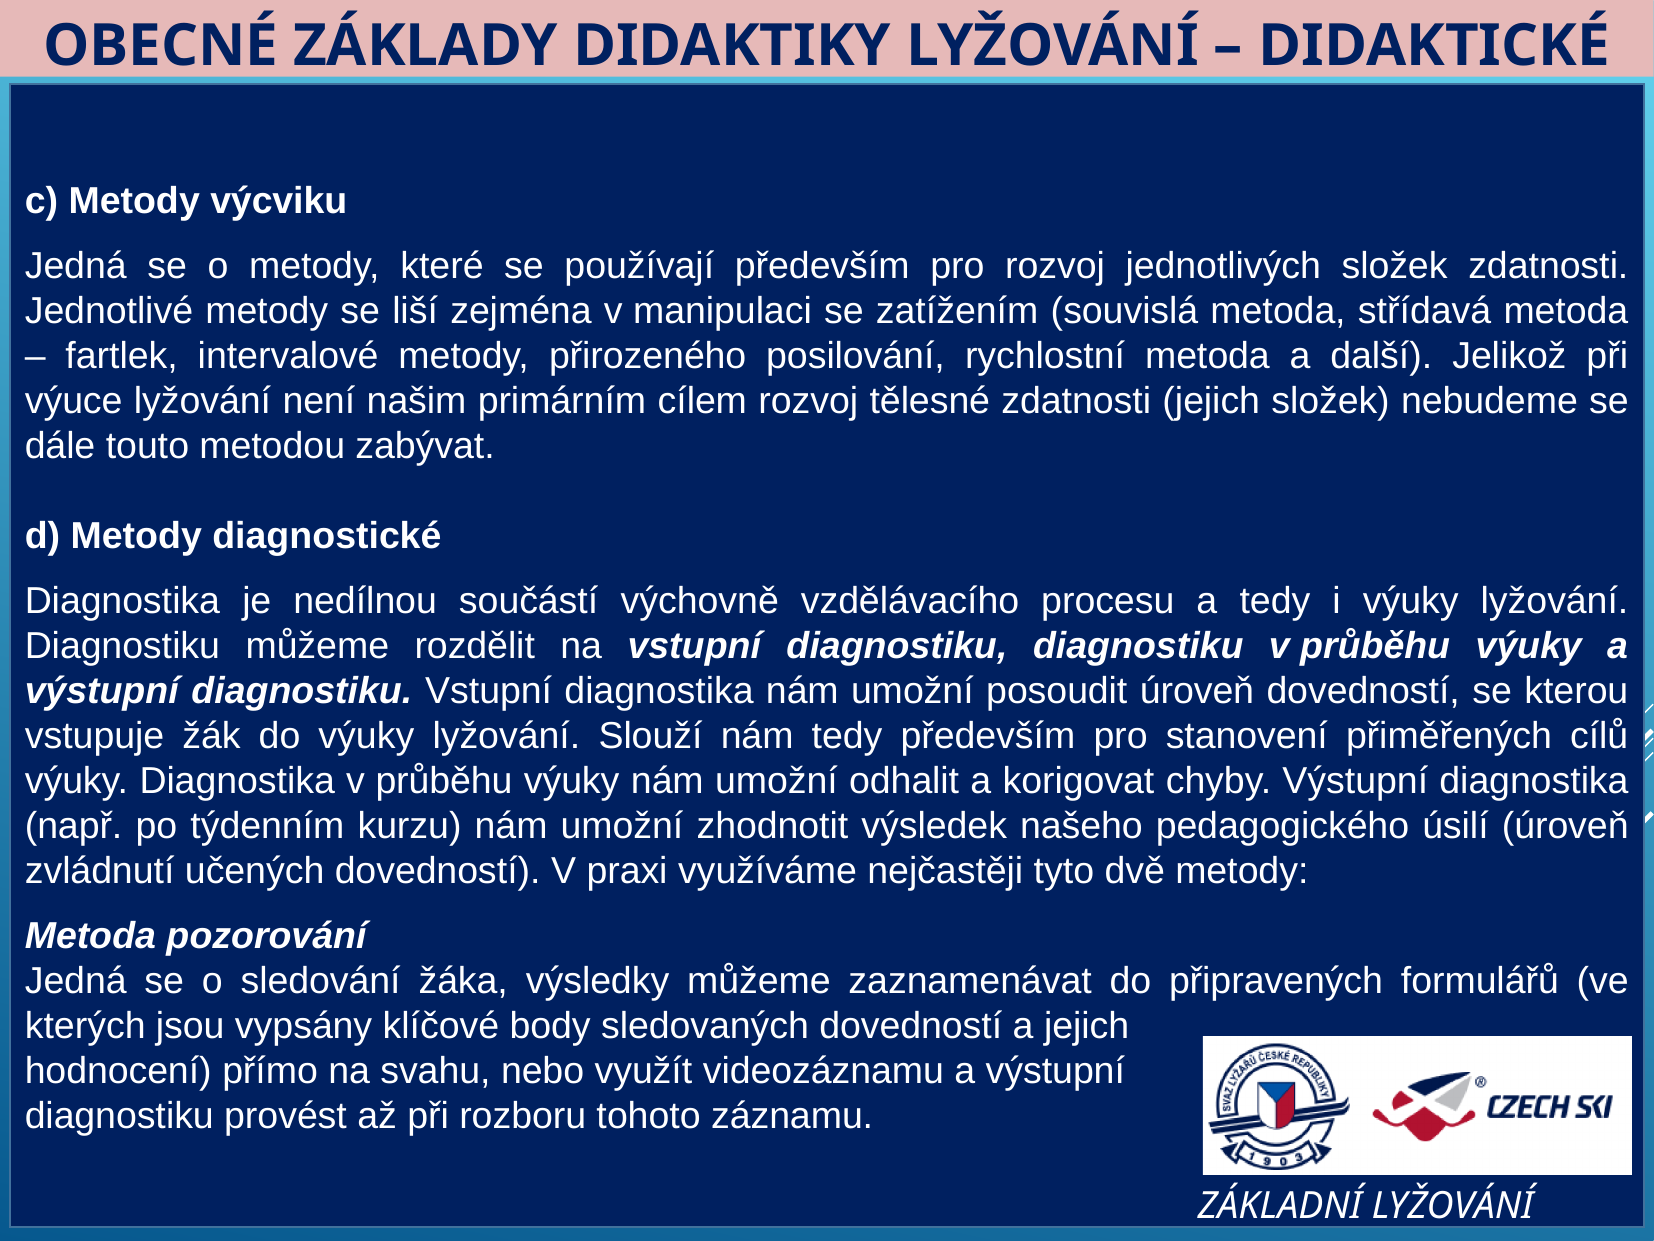

# Obecné základy didaktiky lyžování – didaktické metody
c) Metody výcviku
Jedná se o metody, které se používají především pro rozvoj jednotlivých složek zdatnosti. Jednotlivé metody se liší zejména v manipulaci se zatížením (souvislá metoda, střídavá metoda – fartlek, intervalové metody, přirozeného posilování, rychlostní metoda a další). Jelikož při výuce lyžování není našim primárním cílem rozvoj tělesné zdatnosti (jejich složek) nebudeme se dále touto metodou zabývat.
d) Metody diagnostické
Diagnostika je nedílnou součástí výchovně vzdělávacího procesu a tedy i výuky lyžování. Diagnostiku můžeme rozdělit na vstupní diagnostiku, diagnostiku v průběhu výuky a výstupní diagnostiku. Vstupní diagnostika nám umožní posoudit úroveň dovedností, se kterou vstupuje žák do výuky lyžování. Slouží nám tedy především pro stanovení přiměřených cílů výuky. Diagnostika v průběhu výuky nám umožní odhalit a korigovat chyby. Výstupní diagnostika (např. po týdenním kurzu) nám umožní zhodnotit výsledek našeho pedagogického úsilí (úroveň zvládnutí učených dovedností). V praxi využíváme nejčastěji tyto dvě metody:
Metoda pozorování
Jedná se o sledování žáka, výsledky můžeme zaznamenávat do připravených formulářů (ve kterých jsou vypsány klíčové body sledovaných dovedností a jejich
hodnocení) přímo na svahu, nebo využít videozáznamu a výstupní
diagnostiku provést až při rozboru tohoto záznamu.
ZÁKLADNÍ LYŽOVÁNÍ